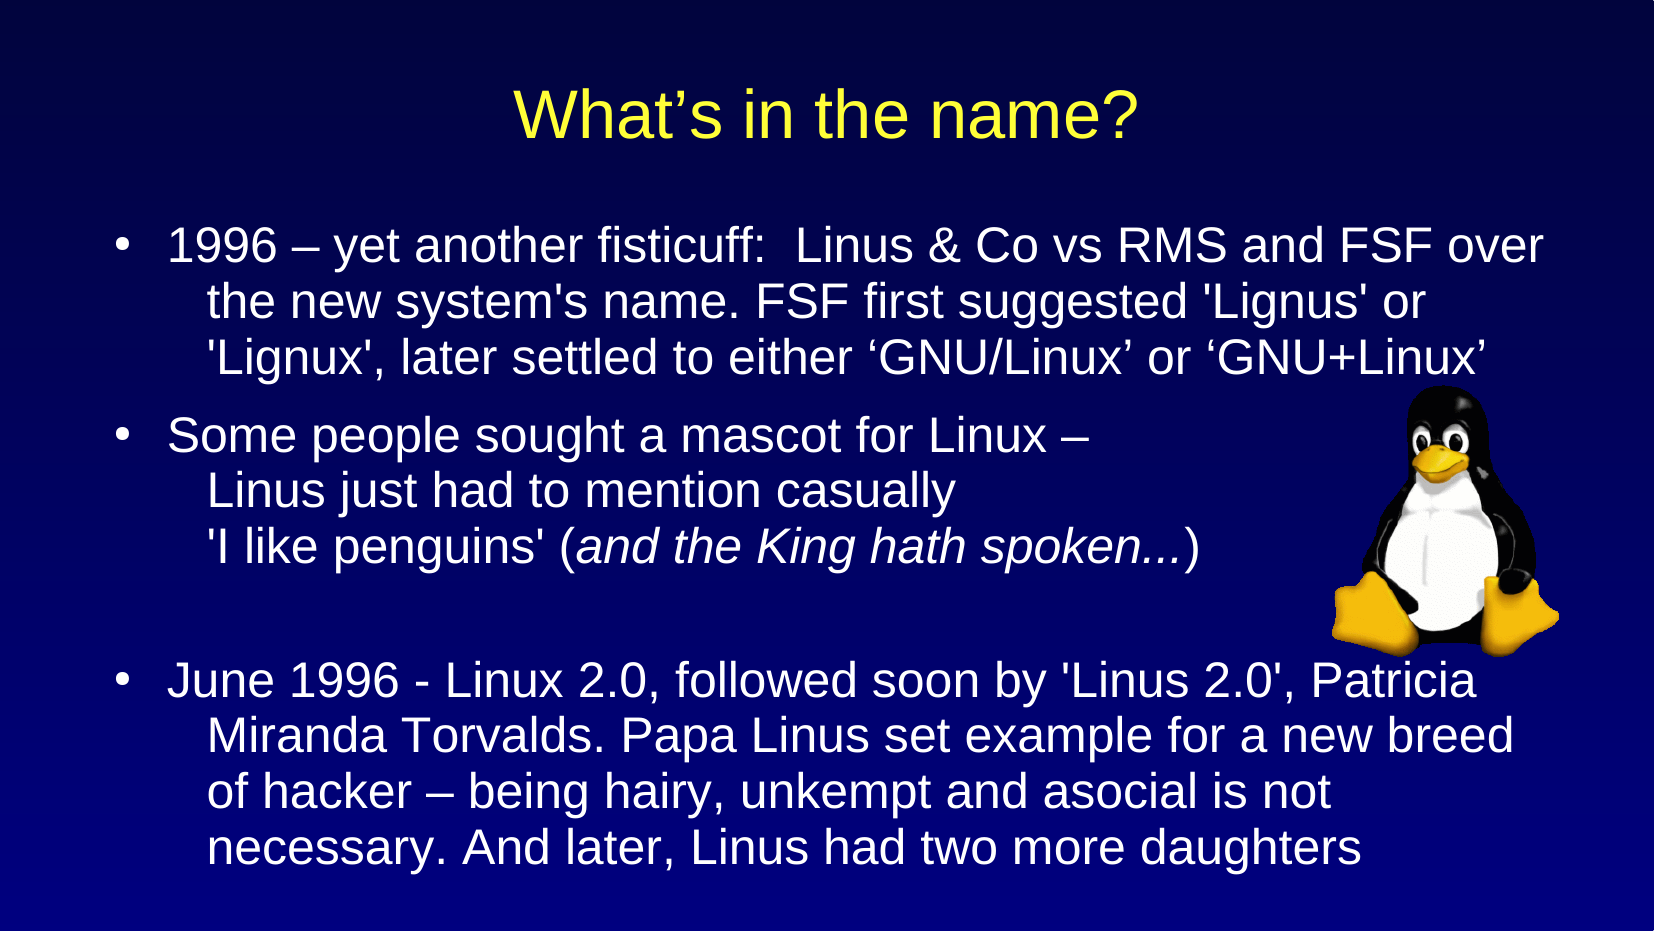

# What’s in the name?
1996 – yet another fisticuff: Linus & Co vs RMS and FSF over the new system's name. FSF first suggested 'Lignus' or 'Lignux', later settled to either ‘GNU/Linux’ or ‘GNU+Linux’
Some people sought a mascot for Linux –
Linus just had to mention casually
'I like penguins' (and the King hath spoken...)
June 1996 - Linux 2.0, followed soon by 'Linus 2.0', Patricia Miranda Torvalds. Papa Linus set example for a new breed of hacker – being hairy, unkempt and asocial is not necessary. And later, Linus had two more daughters